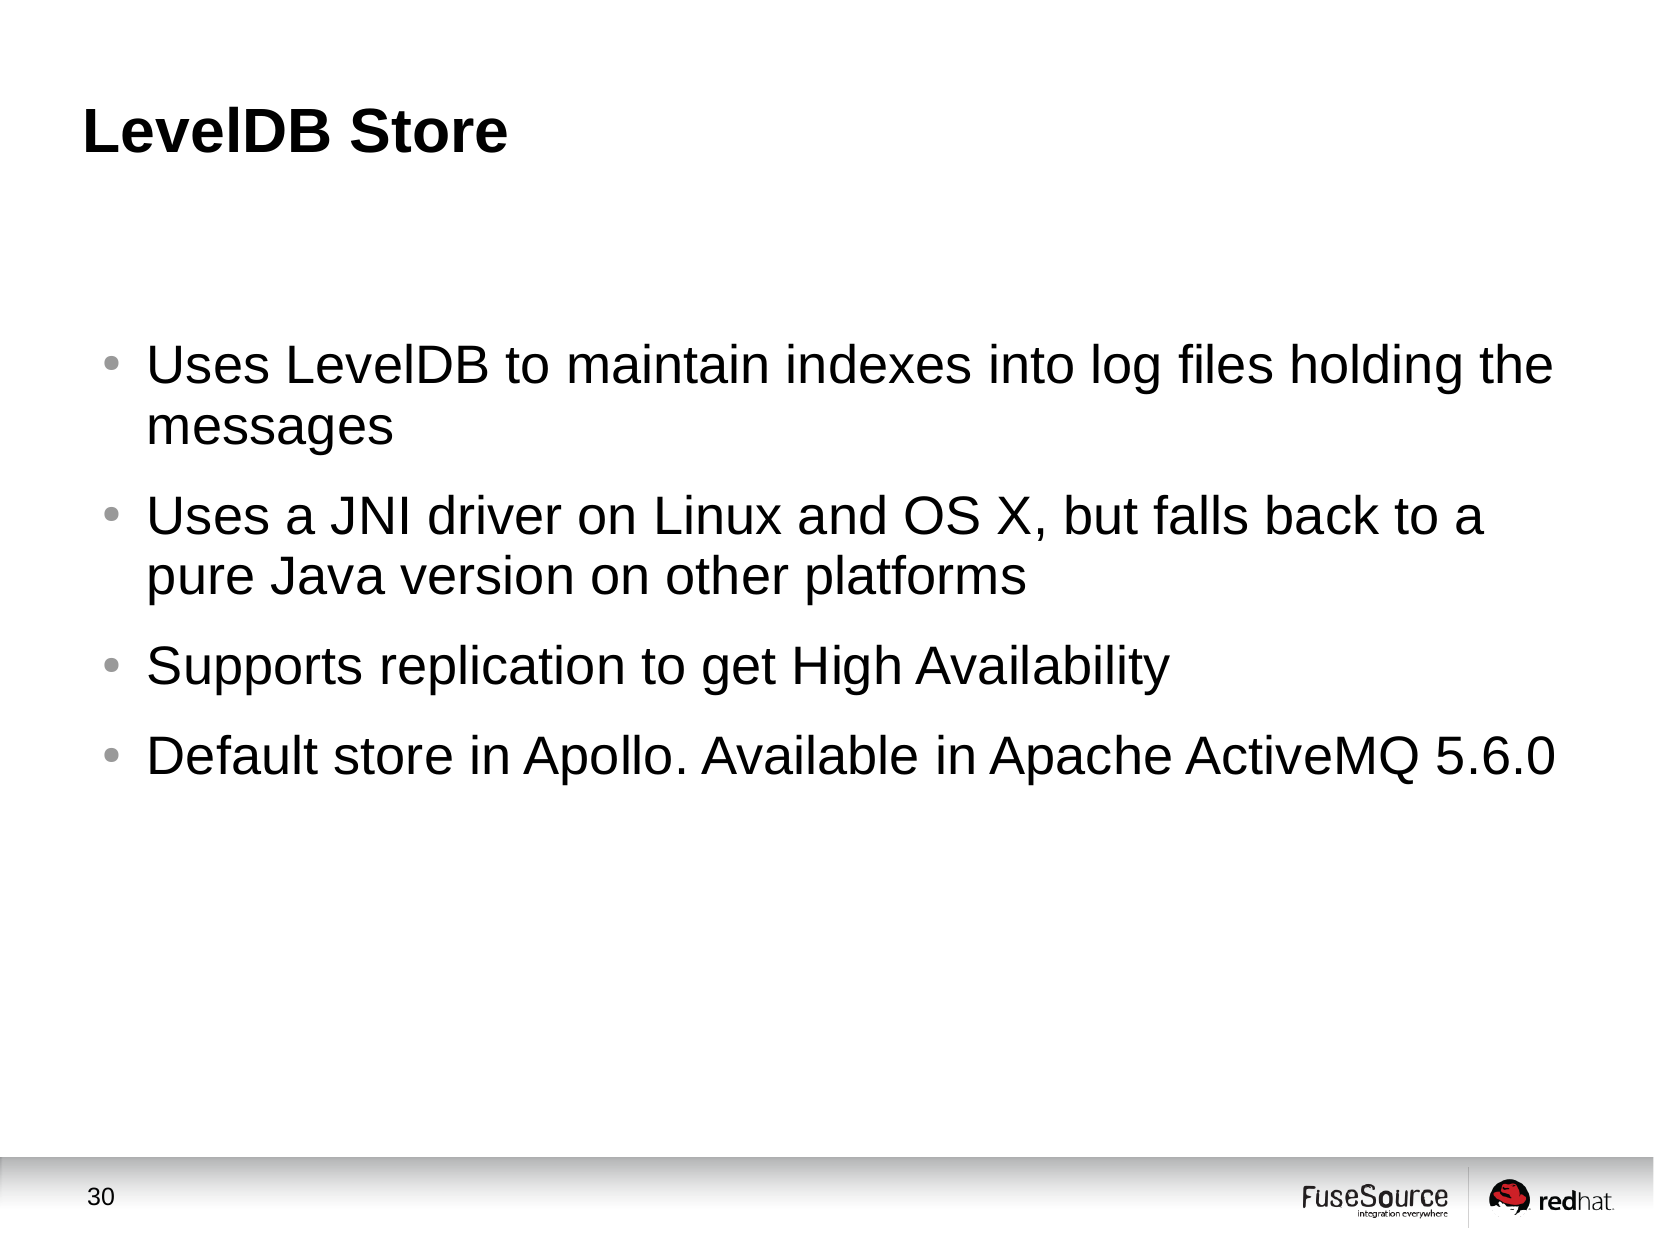

# LevelDB Store
Uses LevelDB to maintain indexes into log files holding the messages
Uses a JNI driver on Linux and OS X, but falls back to a pure Java version on other platforms
Supports replication to get High Availability
Default store in Apollo. Available in Apache ActiveMQ 5.6.0